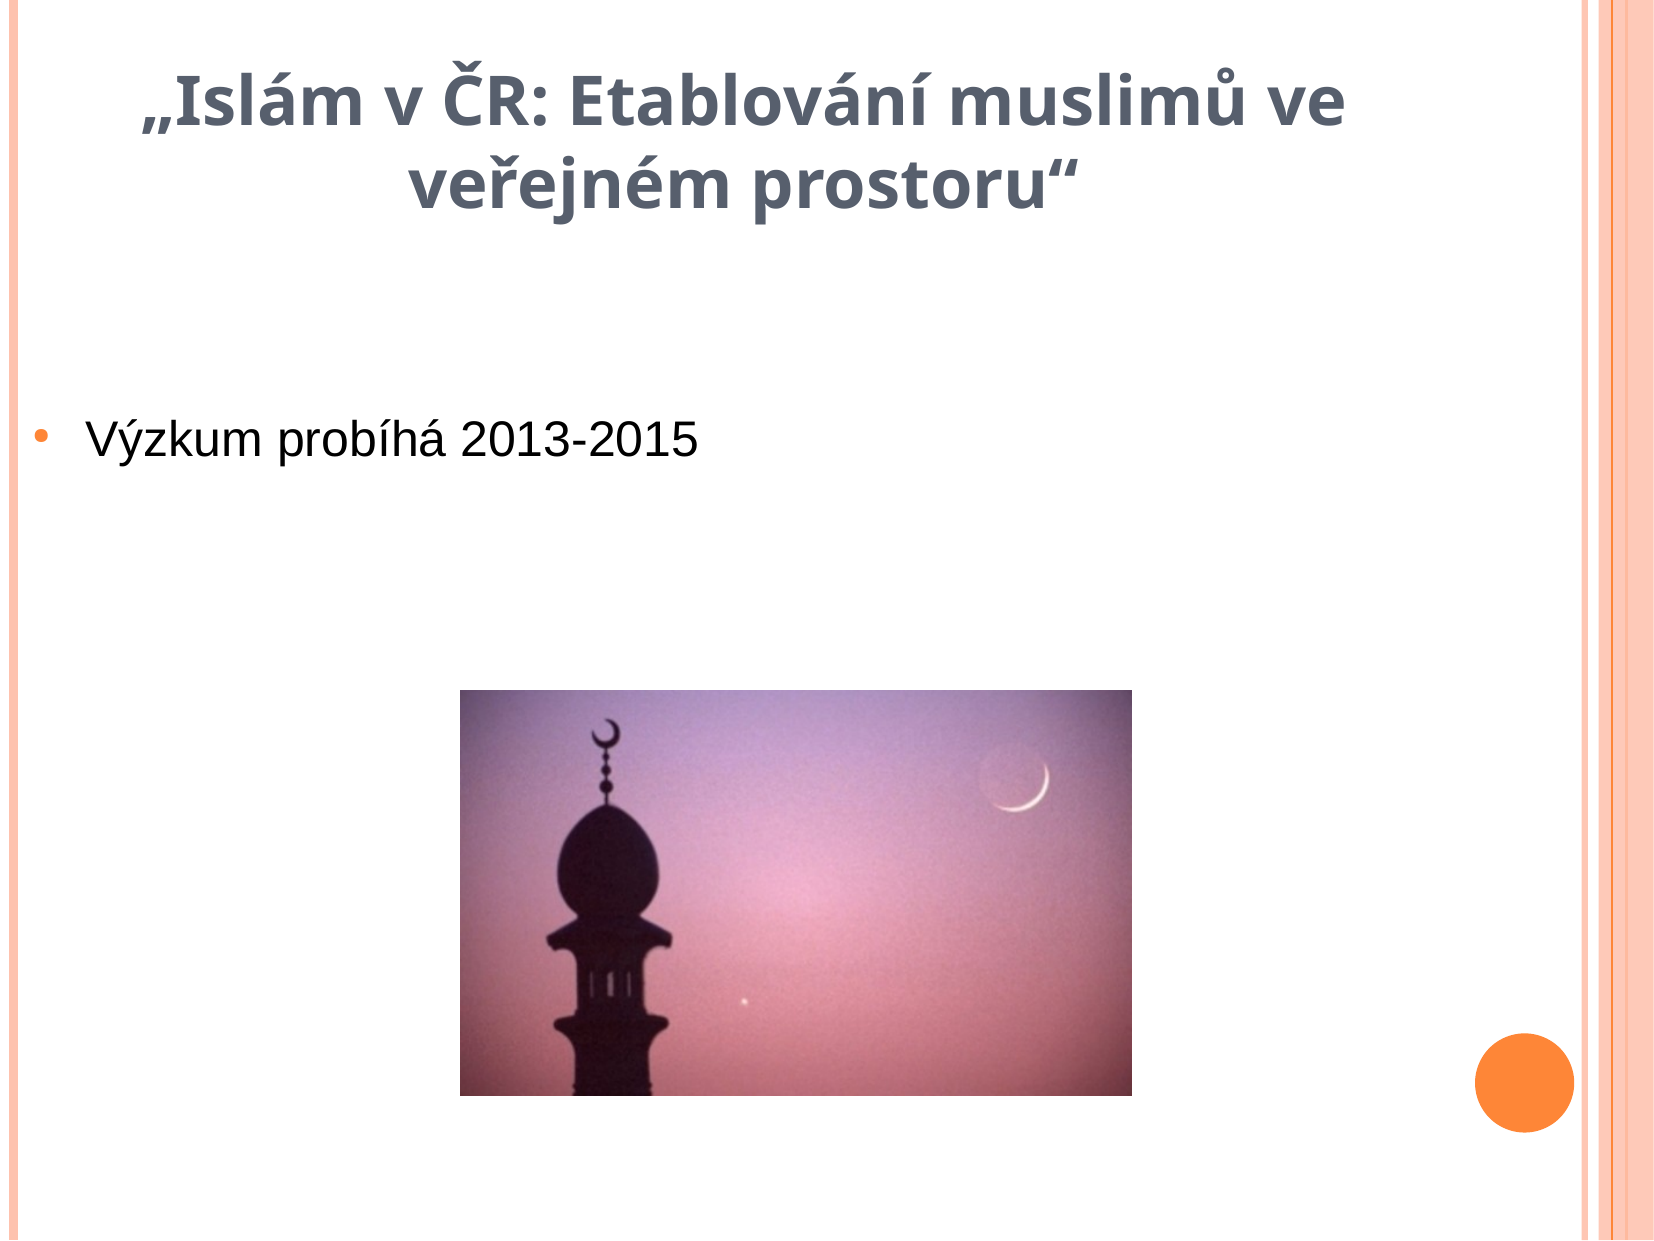

# „Islám v ČR: Etablování muslimů ve veřejném prostoru“
Výzkum probíhá 2013-2015